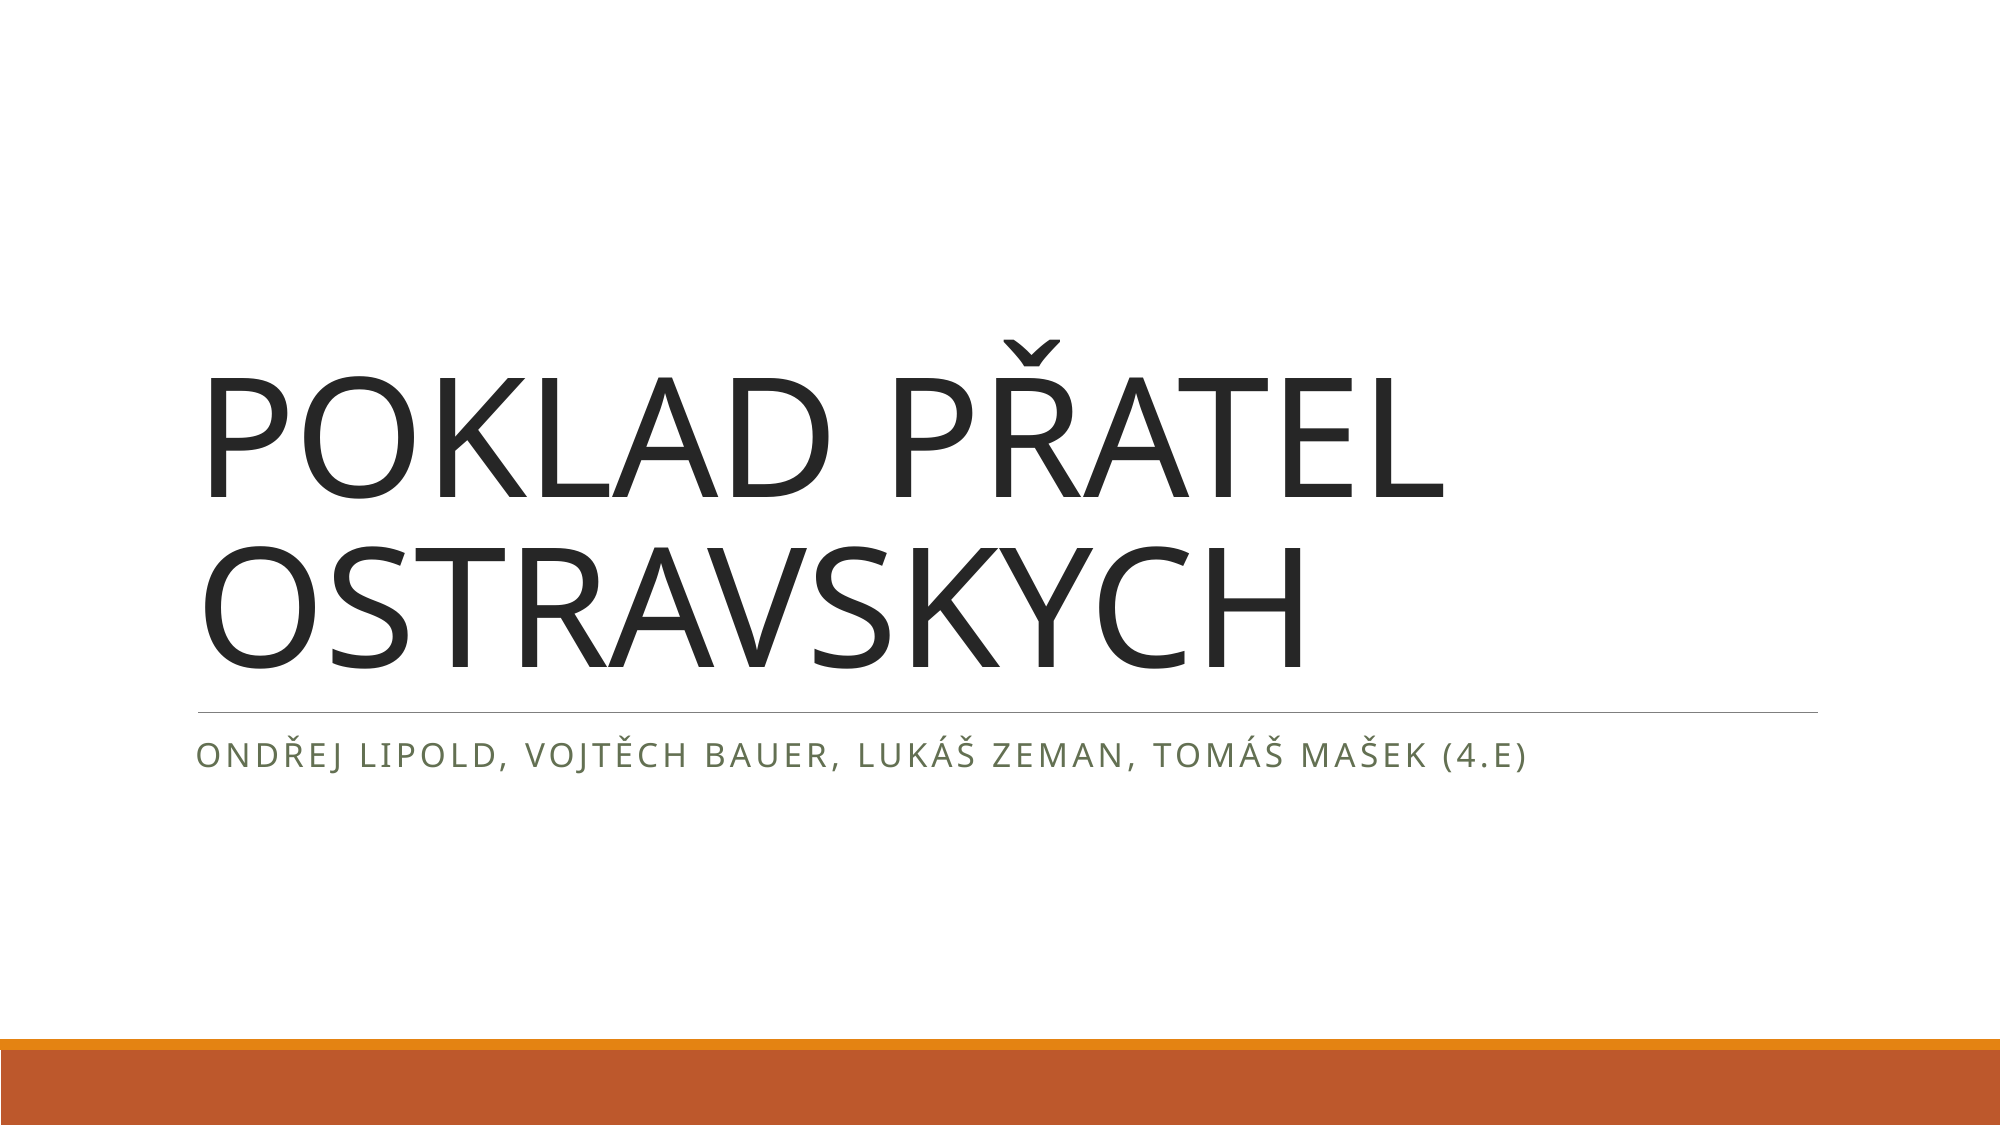

# POKLAD PŘATEL OSTRAVSKYCH
Ondřej Lipold, Vojtěch Bauer, Lukáš Zeman, Tomáš Mašek (4.E)